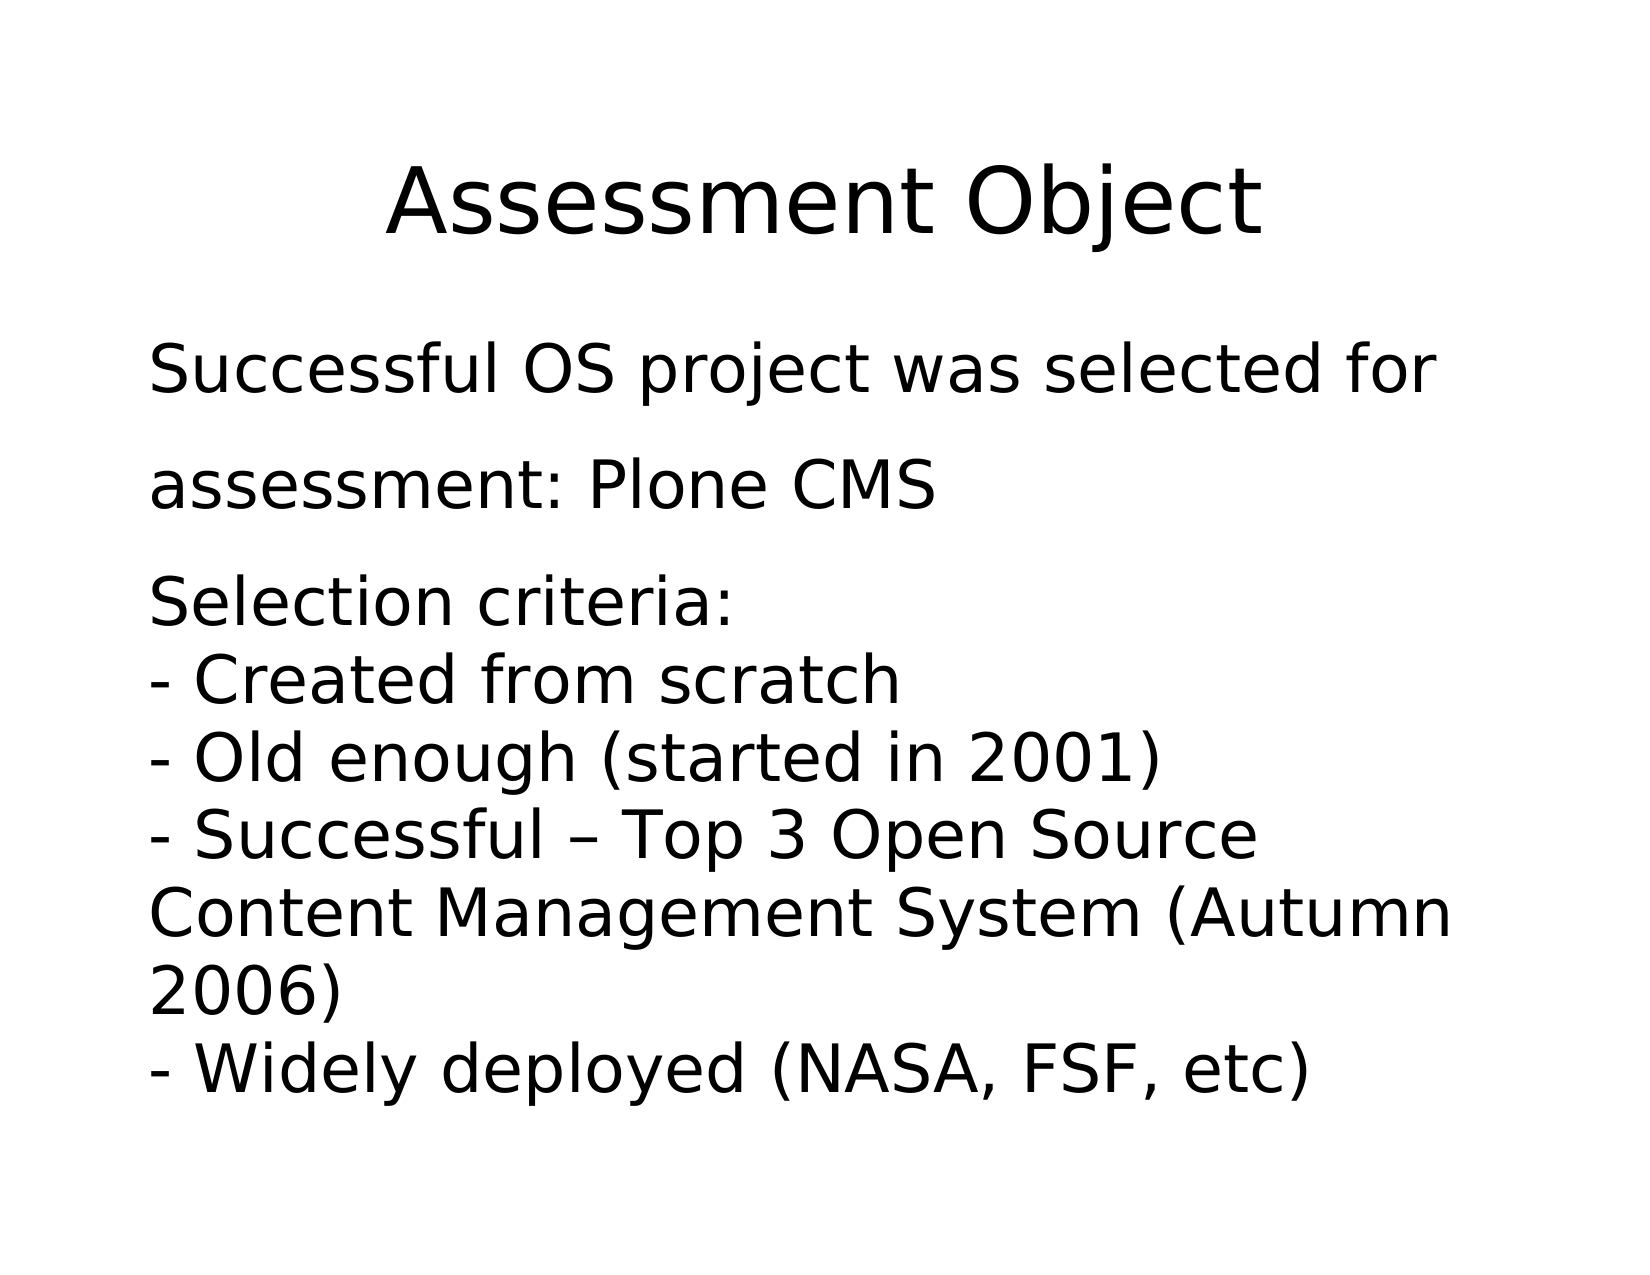

# Assessment Object
Successful OS project was selected for assessment: Plone CMS
Selection criteria:
- Created from scratch
- Old enough (started in 2001)
- Successful – Top 3 Open Source Content Management System (Autumn 2006)
- Widely deployed (NASA, FSF, etc)